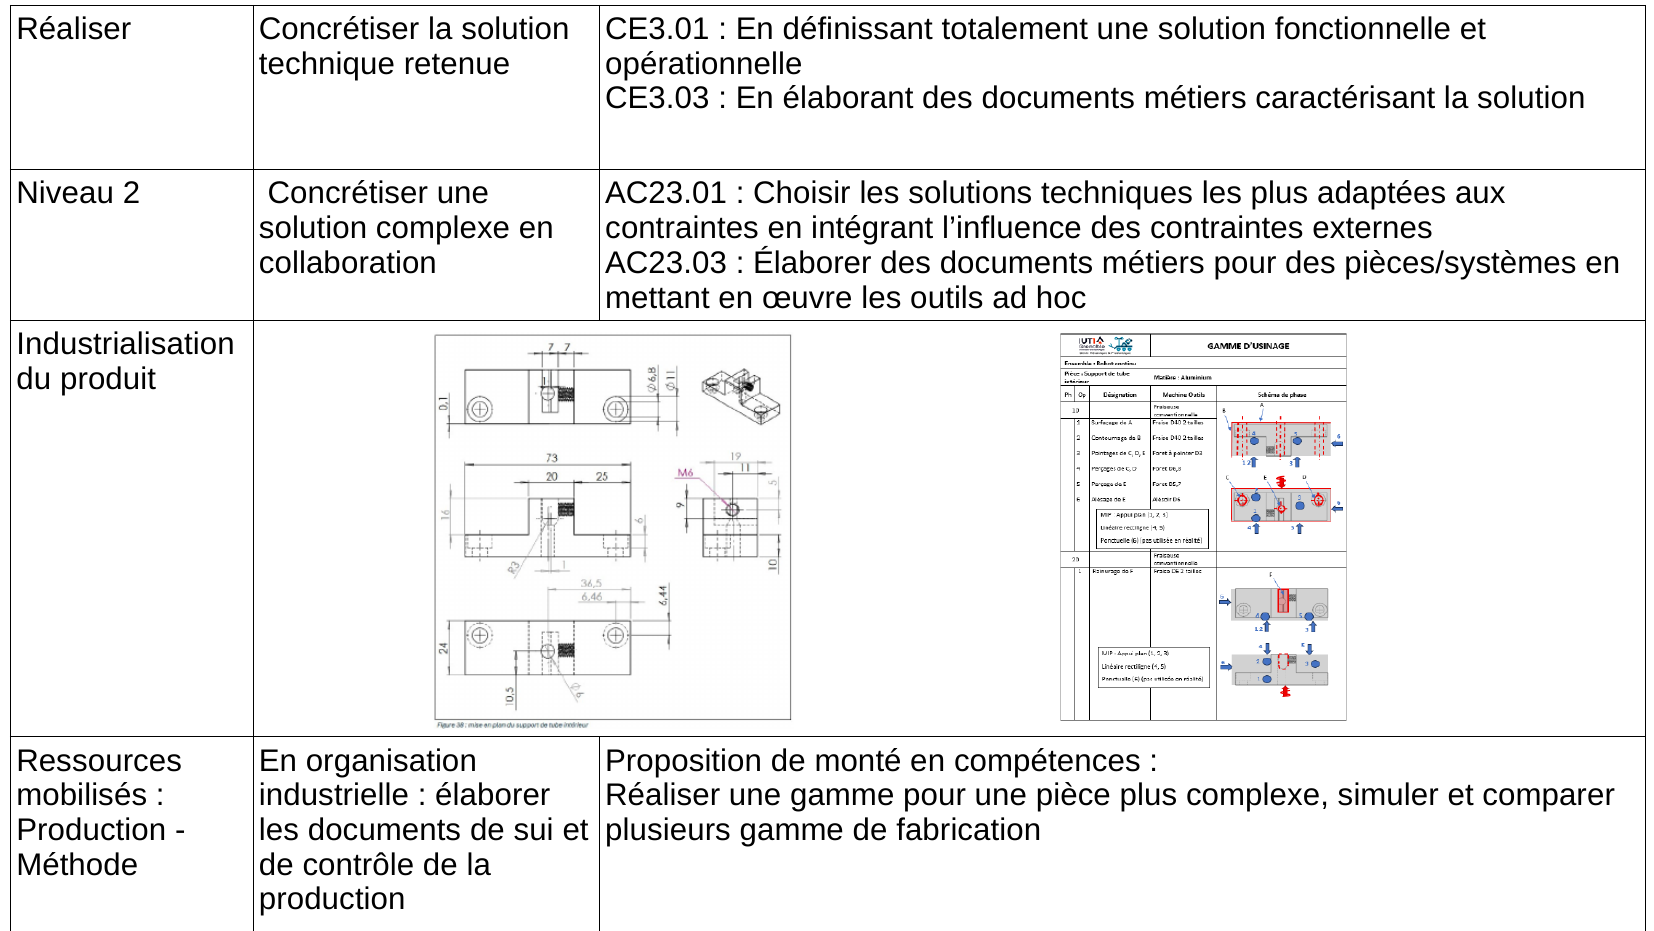

| Réaliser | Concrétiser la solution technique retenue | CE3.01 : En définissant totalement une solution fonctionnelle et opérationnelle CE3.03 : En élaborant des documents métiers caractérisant la solution |
| --- | --- | --- |
| Niveau 2 | Concrétiser une solution complexe en collaboration | AC23.01 : Choisir les solutions techniques les plus adaptées aux contraintes en intégrant l’influence des contraintes externes AC23.03 : Élaborer des documents métiers pour des pièces/systèmes en mettant en œuvre les outils ad hoc |
| Industrialisation du produit | | |
| Ressources mobilisés : Production - Méthode | En organisation industrielle : élaborer les documents de sui et de contrôle de la production | Proposition de monté en compétences : Réaliser une gamme pour une pièce plus complexe, simuler et comparer plusieurs gamme de fabrication |